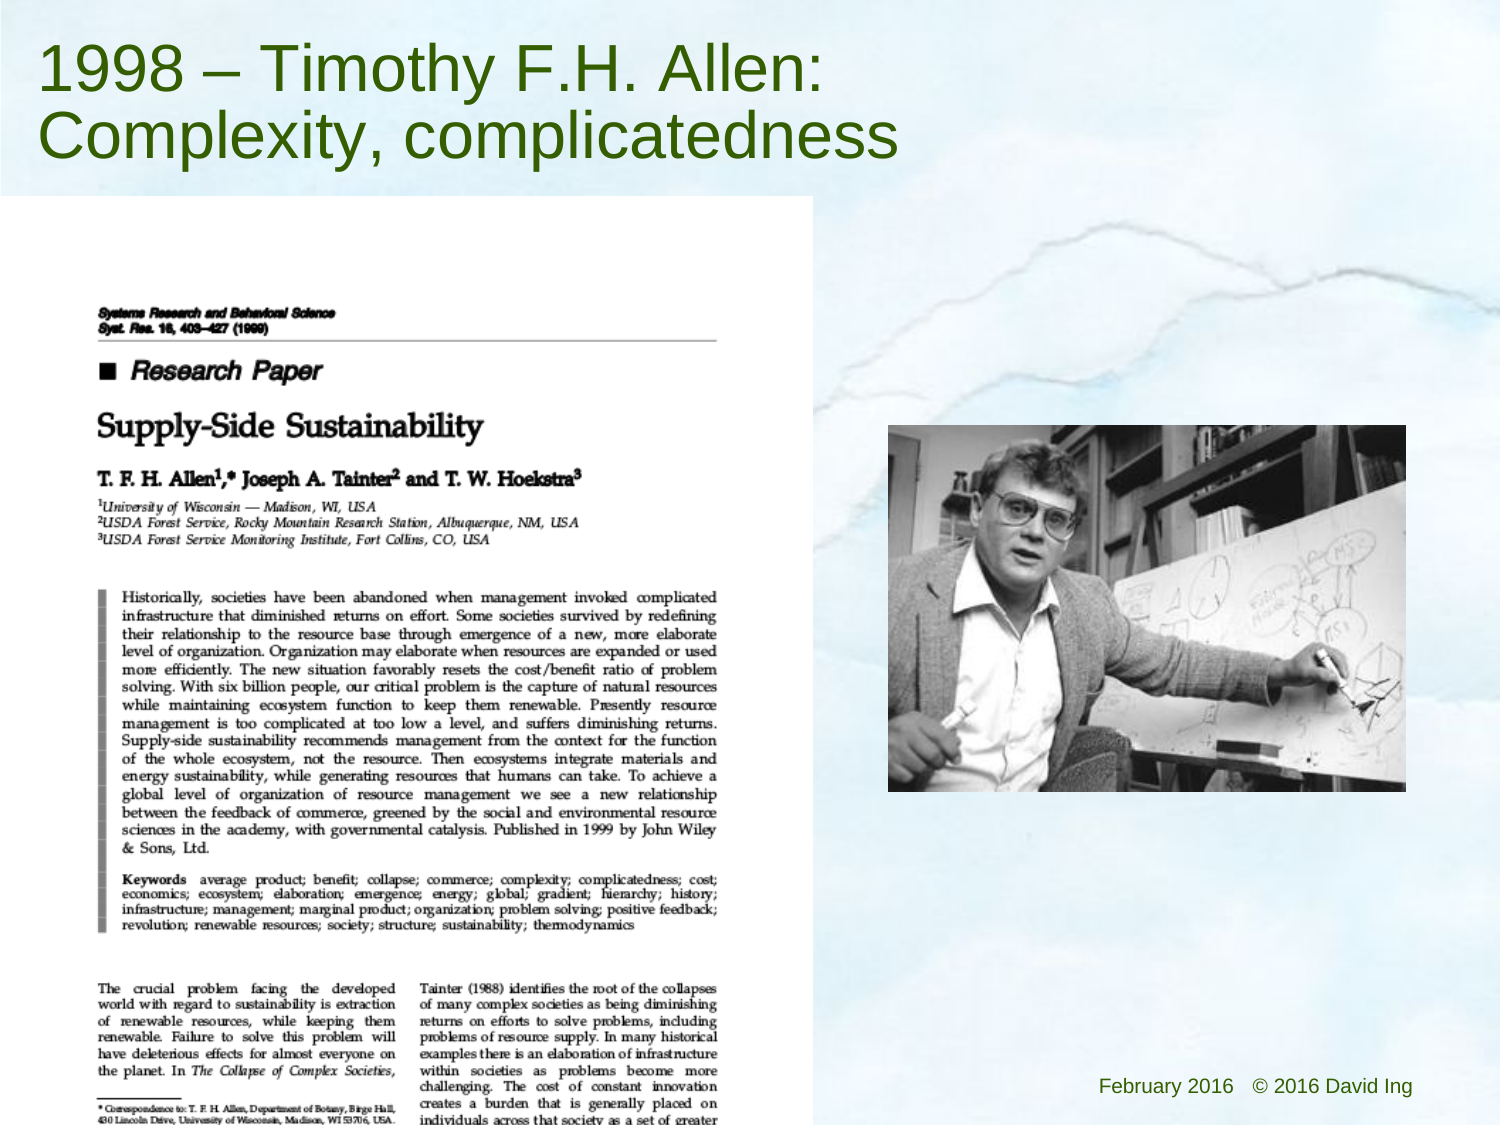

# 1998 – Timothy F.H. Allen: Complexity, complicatedness
Systems Coevolving: Sciences, Service, Smarter, Cognitive
February 2016
13